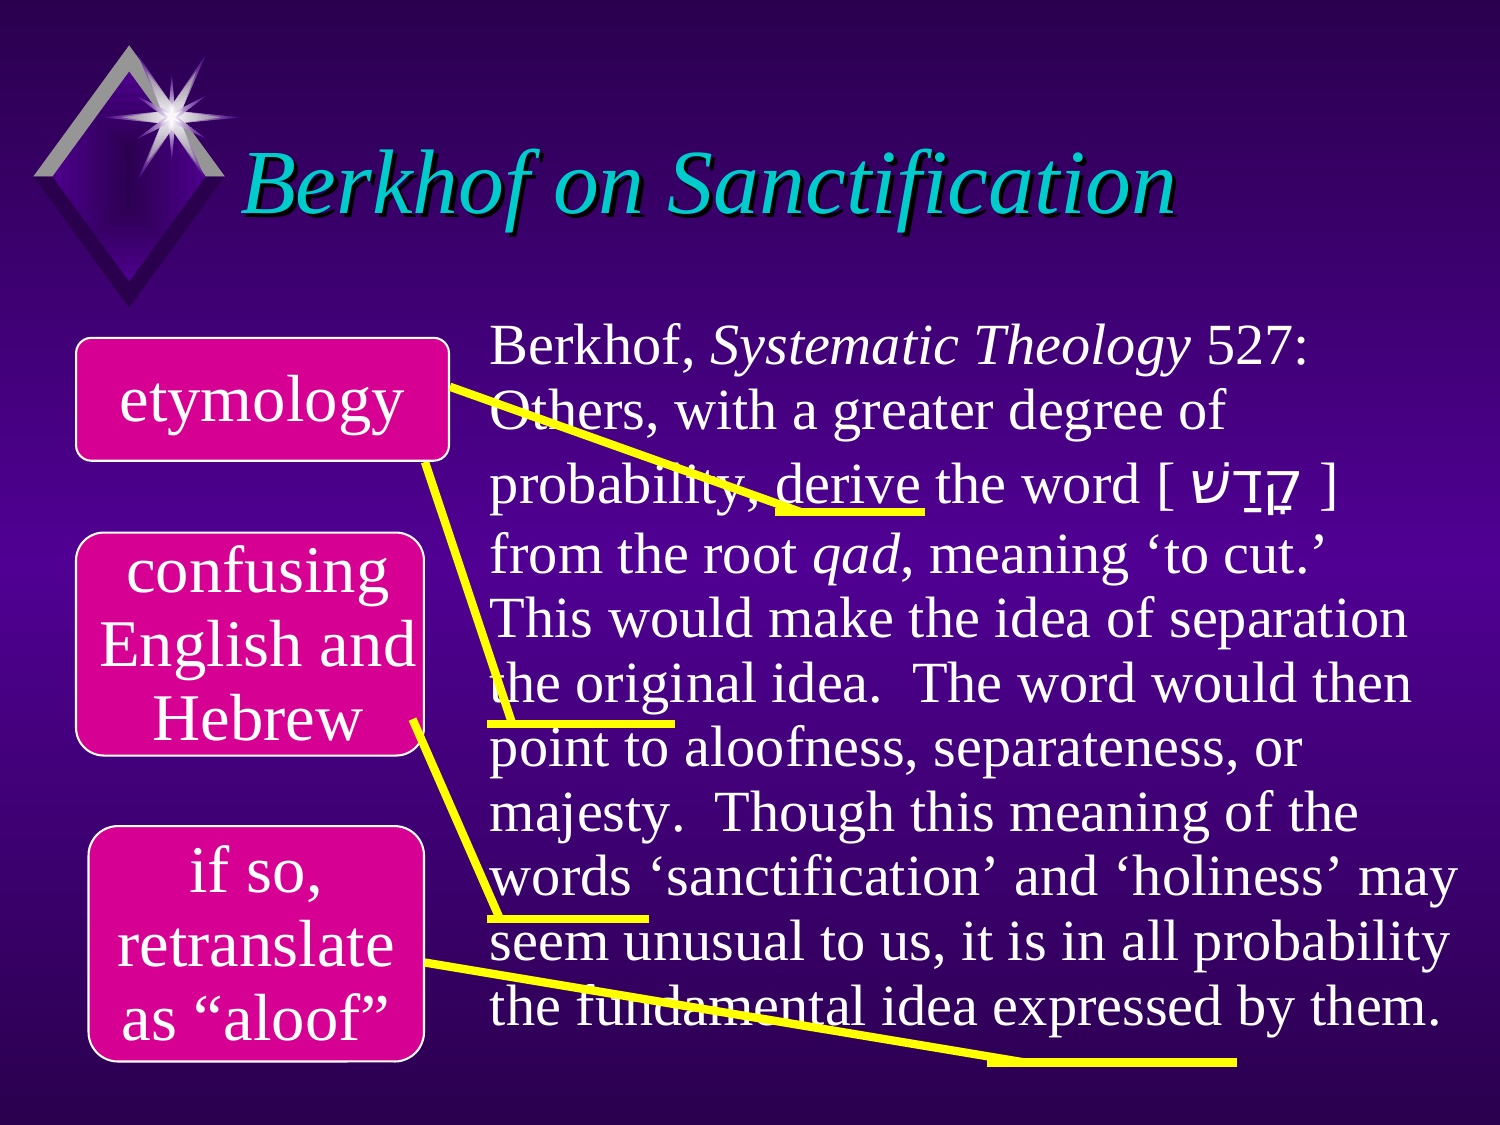

# Berkhof on Sanctification
Berkhof, Systematic Theology 527:
Others, with a greater degree of probability, derive the word [ קָדַשׁ ] from the root qad, meaning ‘to cut.’ This would make the idea of separation the original idea. The word would then point to aloofness, separateness, or majesty. Though this meaning of the words ‘sanctification’ and ‘holiness’ may seem unusual to us, it is in all probability the fundamental idea expressed by them.
etymology
confusing
English and
Hebrew
if so,
retranslate
as “aloof”